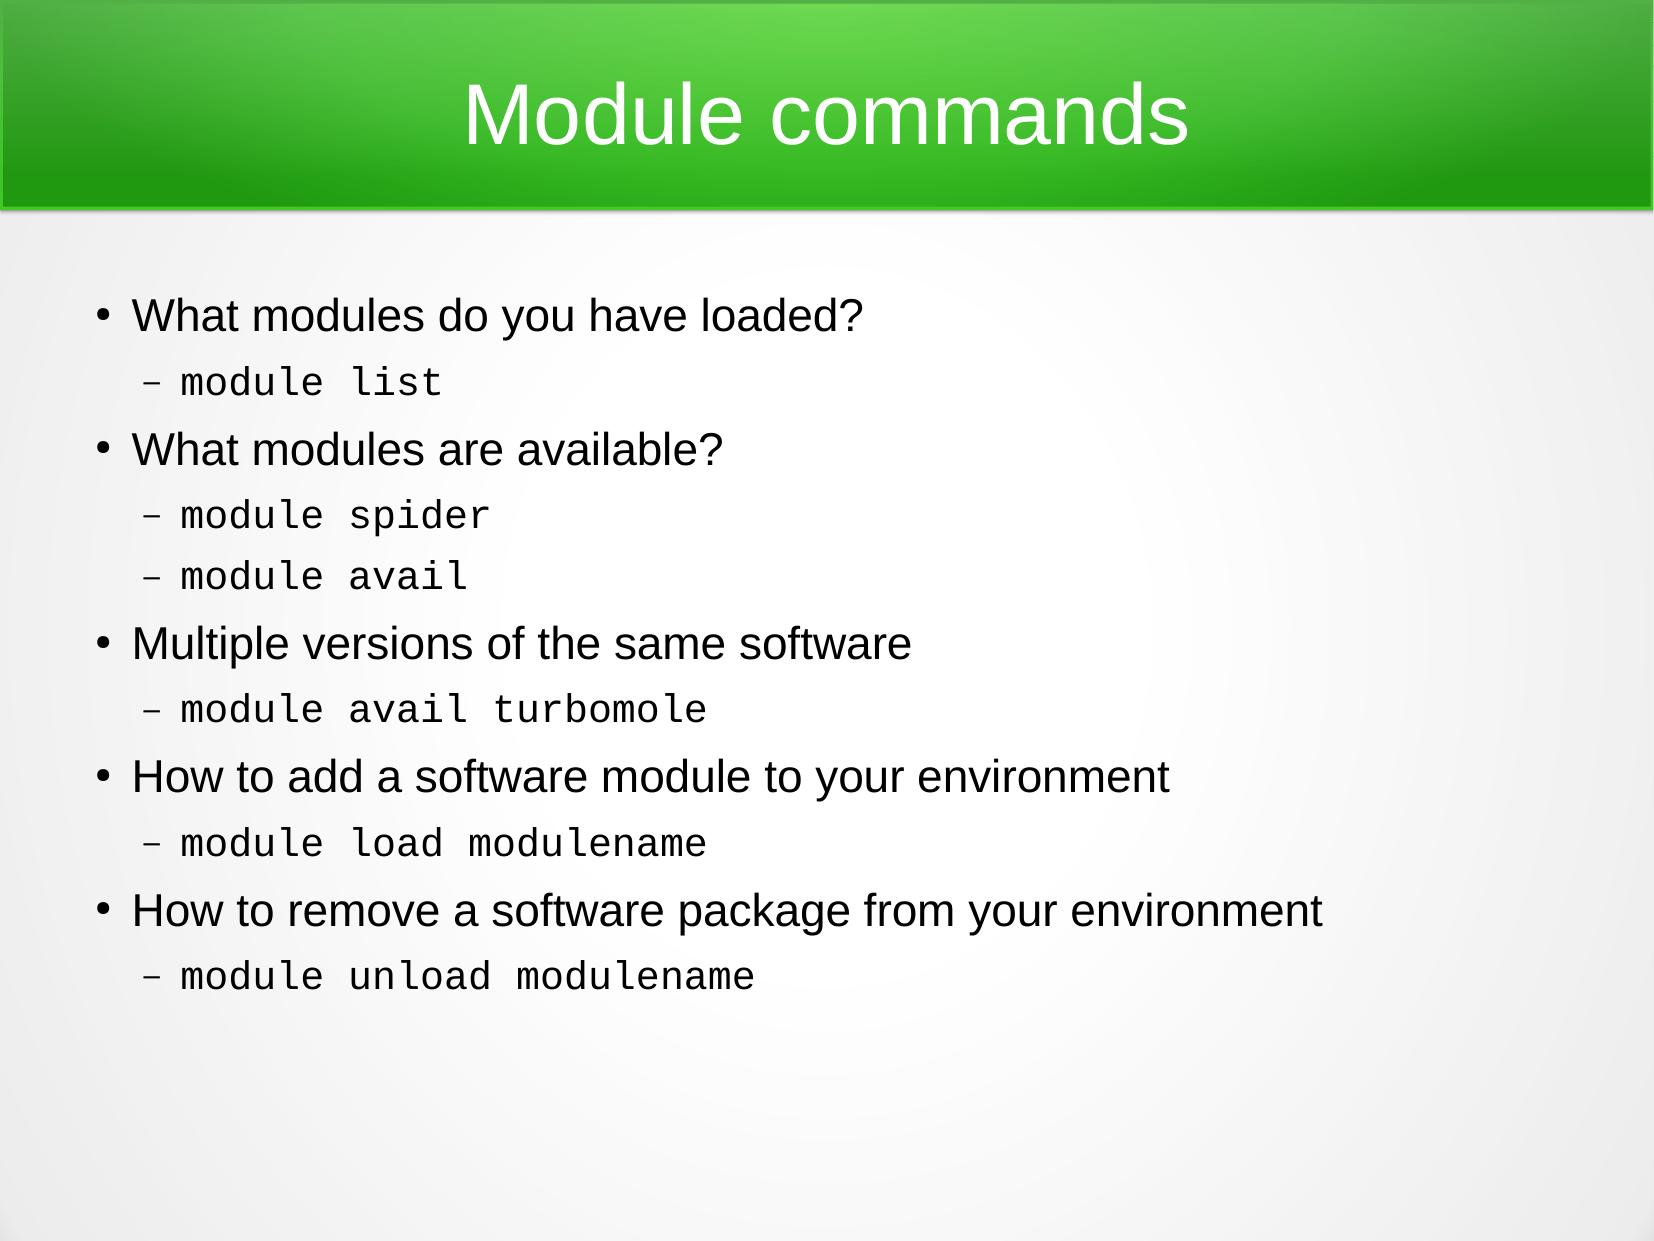

# Module commands
What modules do you have loaded?
module list
What modules are available?
module spider
module avail
Multiple versions of the same software
module avail turbomole
How to add a software module to your environment
module load modulename
How to remove a software package from your environment
module unload modulename